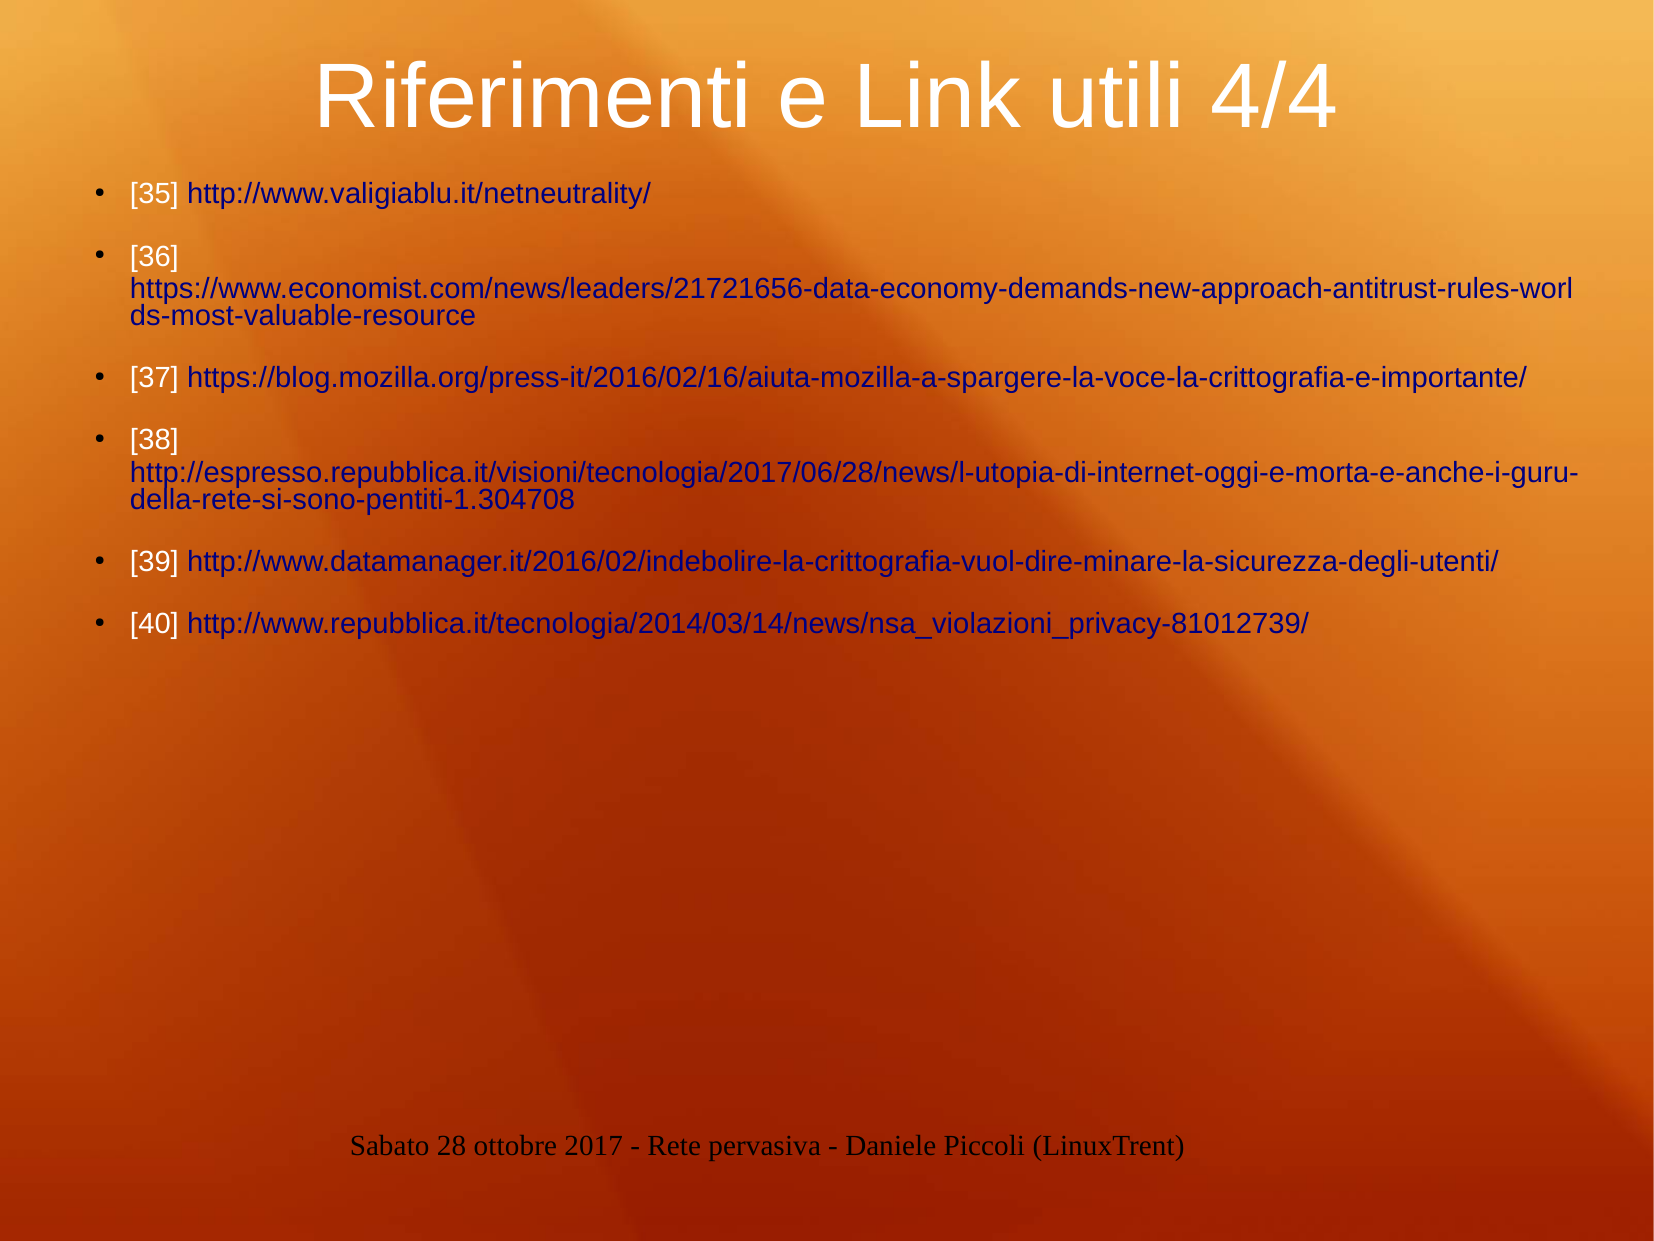

# Riferimenti e Link utili 4/4
[35] http://www.valigiablu.it/netneutrality/
[36] https://www.economist.com/news/leaders/21721656-data-economy-demands-new-approach-antitrust-rules-worlds-most-valuable-resource
[37] https://blog.mozilla.org/press-it/2016/02/16/aiuta-mozilla-a-spargere-la-voce-la-crittografia-e-importante/
[38] http://espresso.repubblica.it/visioni/tecnologia/2017/06/28/news/l-utopia-di-internet-oggi-e-morta-e-anche-i-guru-della-rete-si-sono-pentiti-1.304708
[39] http://www.datamanager.it/2016/02/indebolire-la-crittografia-vuol-dire-minare-la-sicurezza-degli-utenti/
[40] http://www.repubblica.it/tecnologia/2014/03/14/news/nsa_violazioni_privacy-81012739/
Sabato 28 ottobre 2017 - Rete pervasiva - Daniele Piccoli (LinuxTrent)